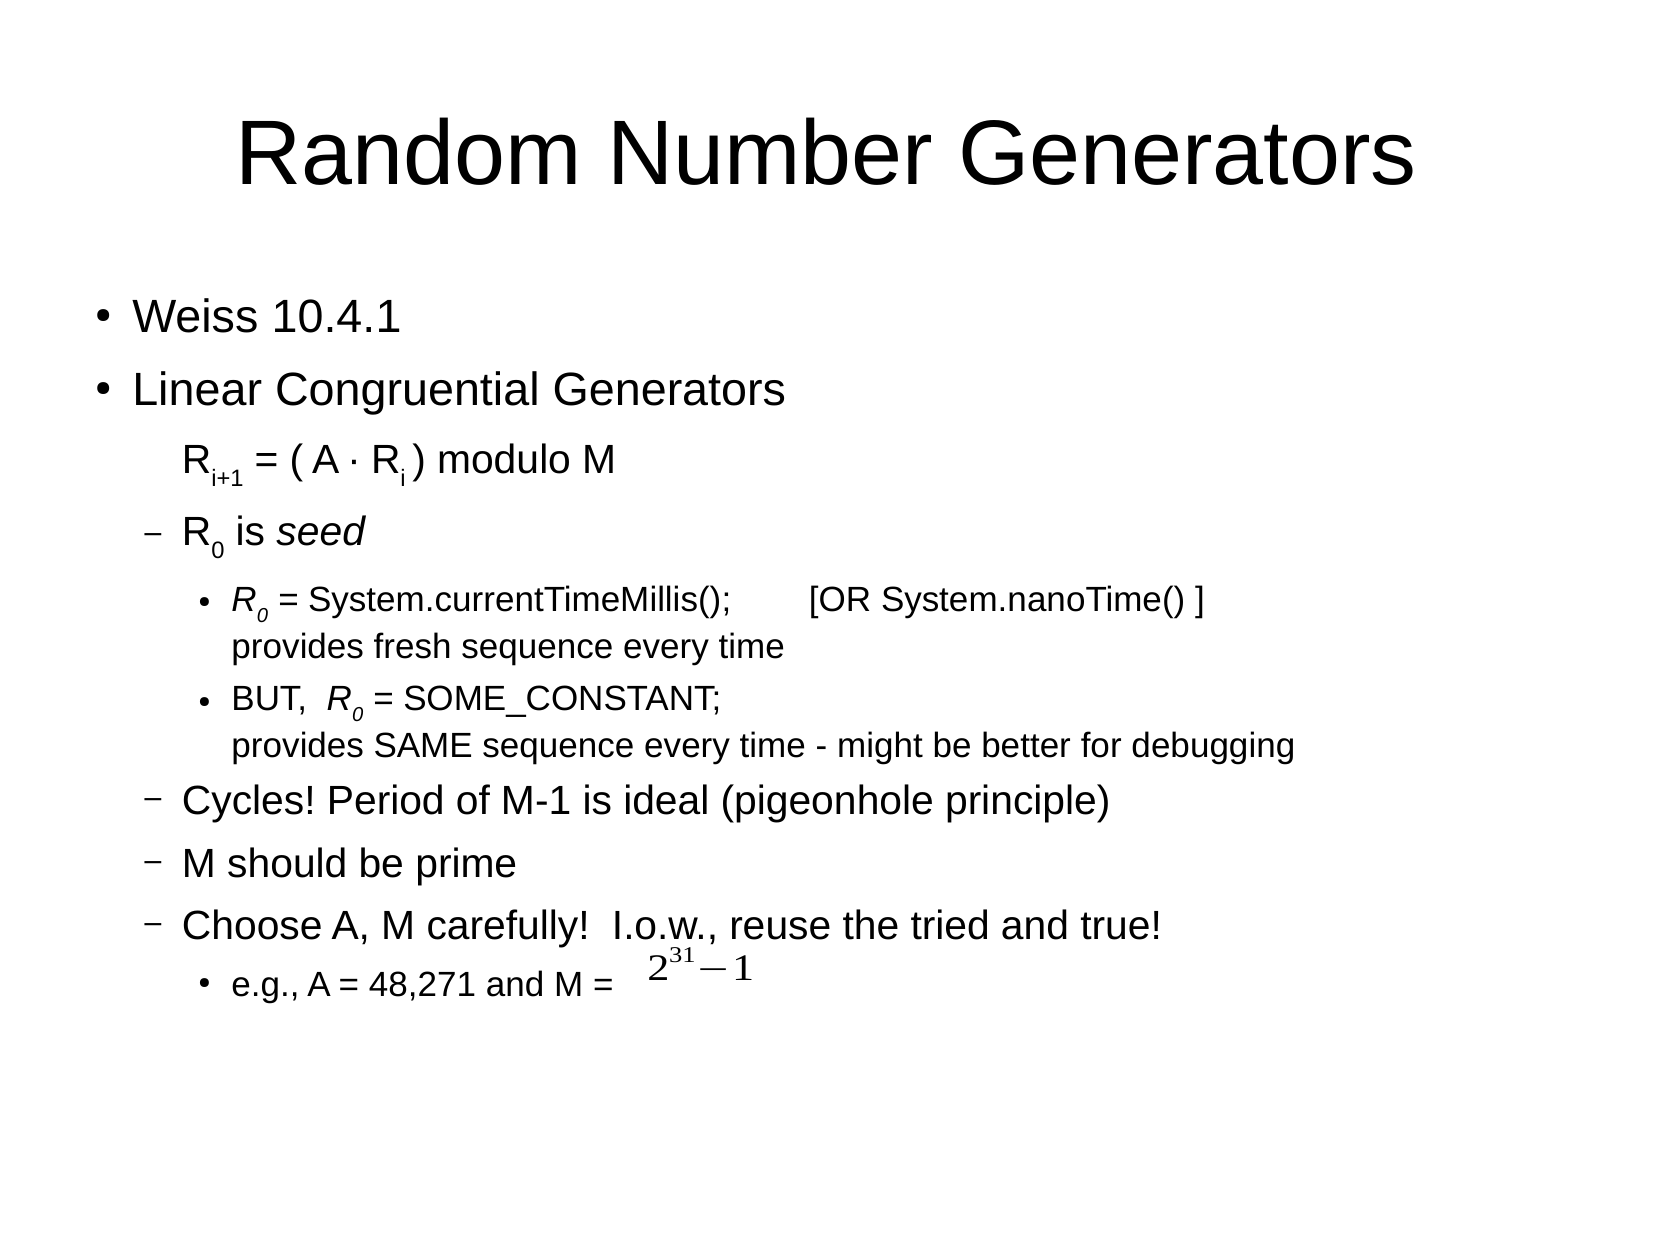

# Random Number Generators
Weiss 10.4.1
Linear Congruential Generators
Ri+1 = ( A ∙ Ri ) modulo M
R0 is seed
R0 = System.currentTimeMillis();		[OR System.nanoTime() ]
provides fresh sequence every time
BUT, R0 = SOME_CONSTANT;
provides SAME sequence every time - might be better for debugging
Cycles! Period of M-1 is ideal (pigeonhole principle)
M should be prime
Choose A, M carefully! I.o.w., reuse the tried and true!
e.g., A = 48,271 and M =